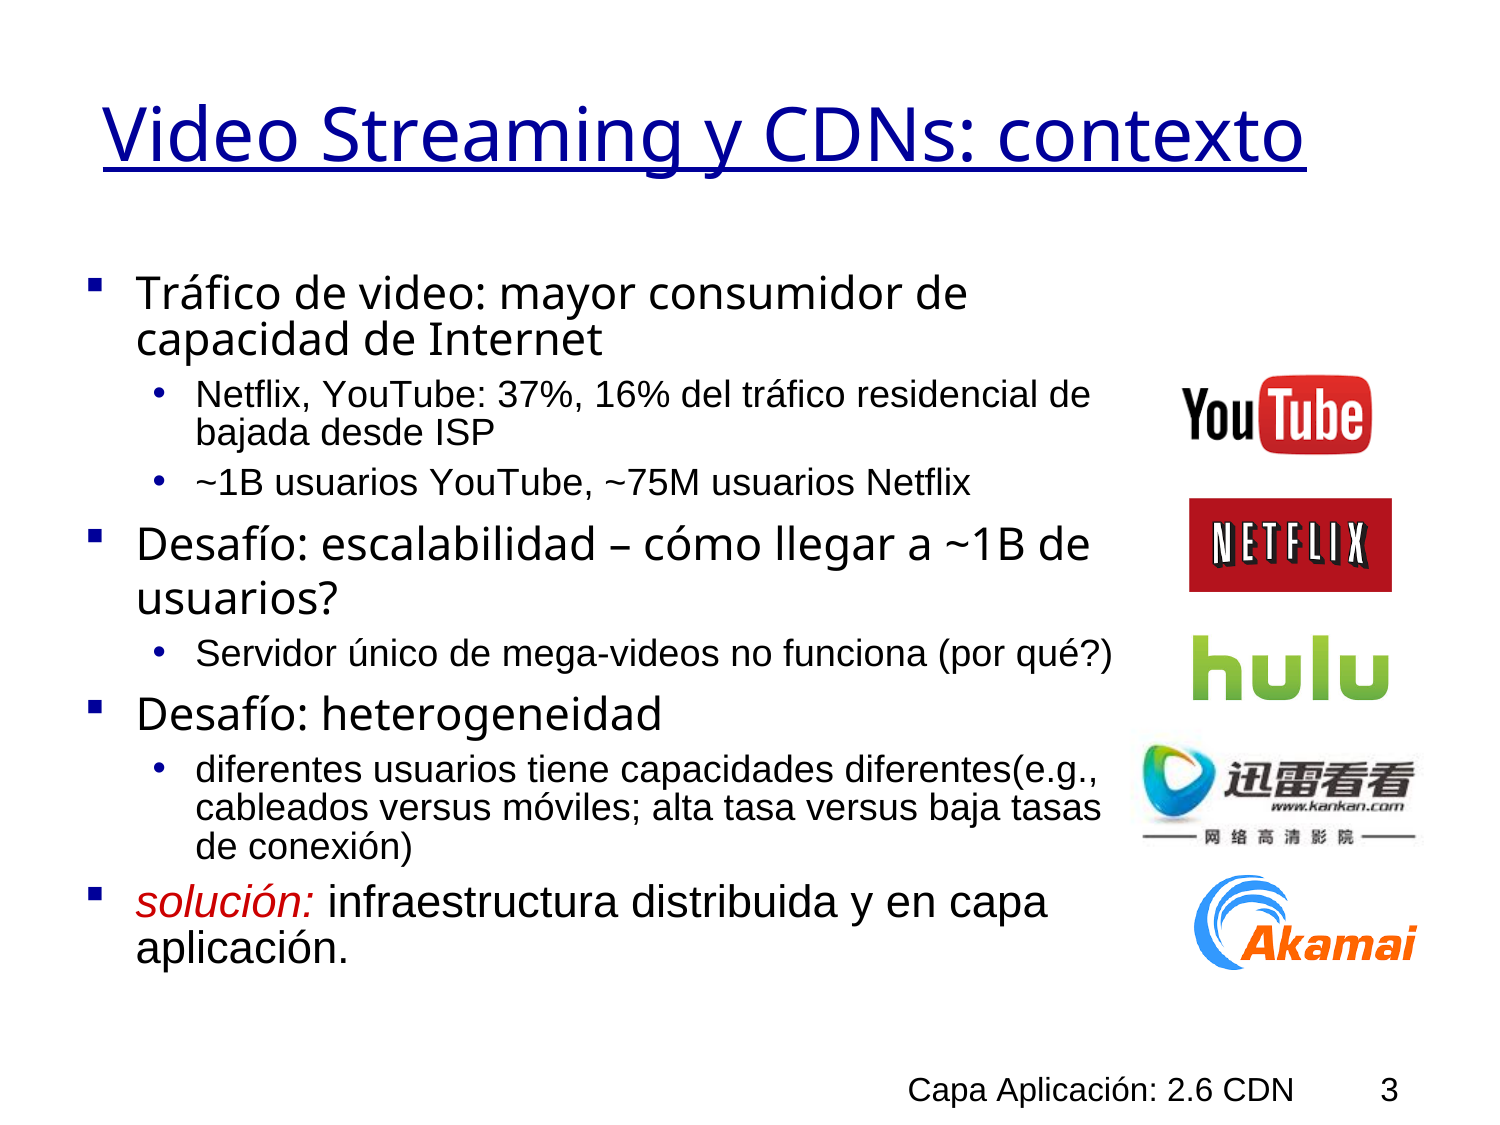

# Video Streaming y CDNs: contexto
Tráfico de video: mayor consumidor de capacidad de Internet
Netflix, YouTube: 37%, 16% del tráfico residencial de bajada desde ISP
~1B usuarios YouTube, ~75M usuarios Netflix
Desafío: escalabilidad – cómo llegar a ~1B de usuarios?
Servidor único de mega-videos no funciona (por qué?)
Desafío: heterogeneidad
diferentes usuarios tiene capacidades diferentes(e.g., cableados versus móviles; alta tasa versus baja tasas de conexión)
solución: infraestructura distribuida y en capa aplicación.
3